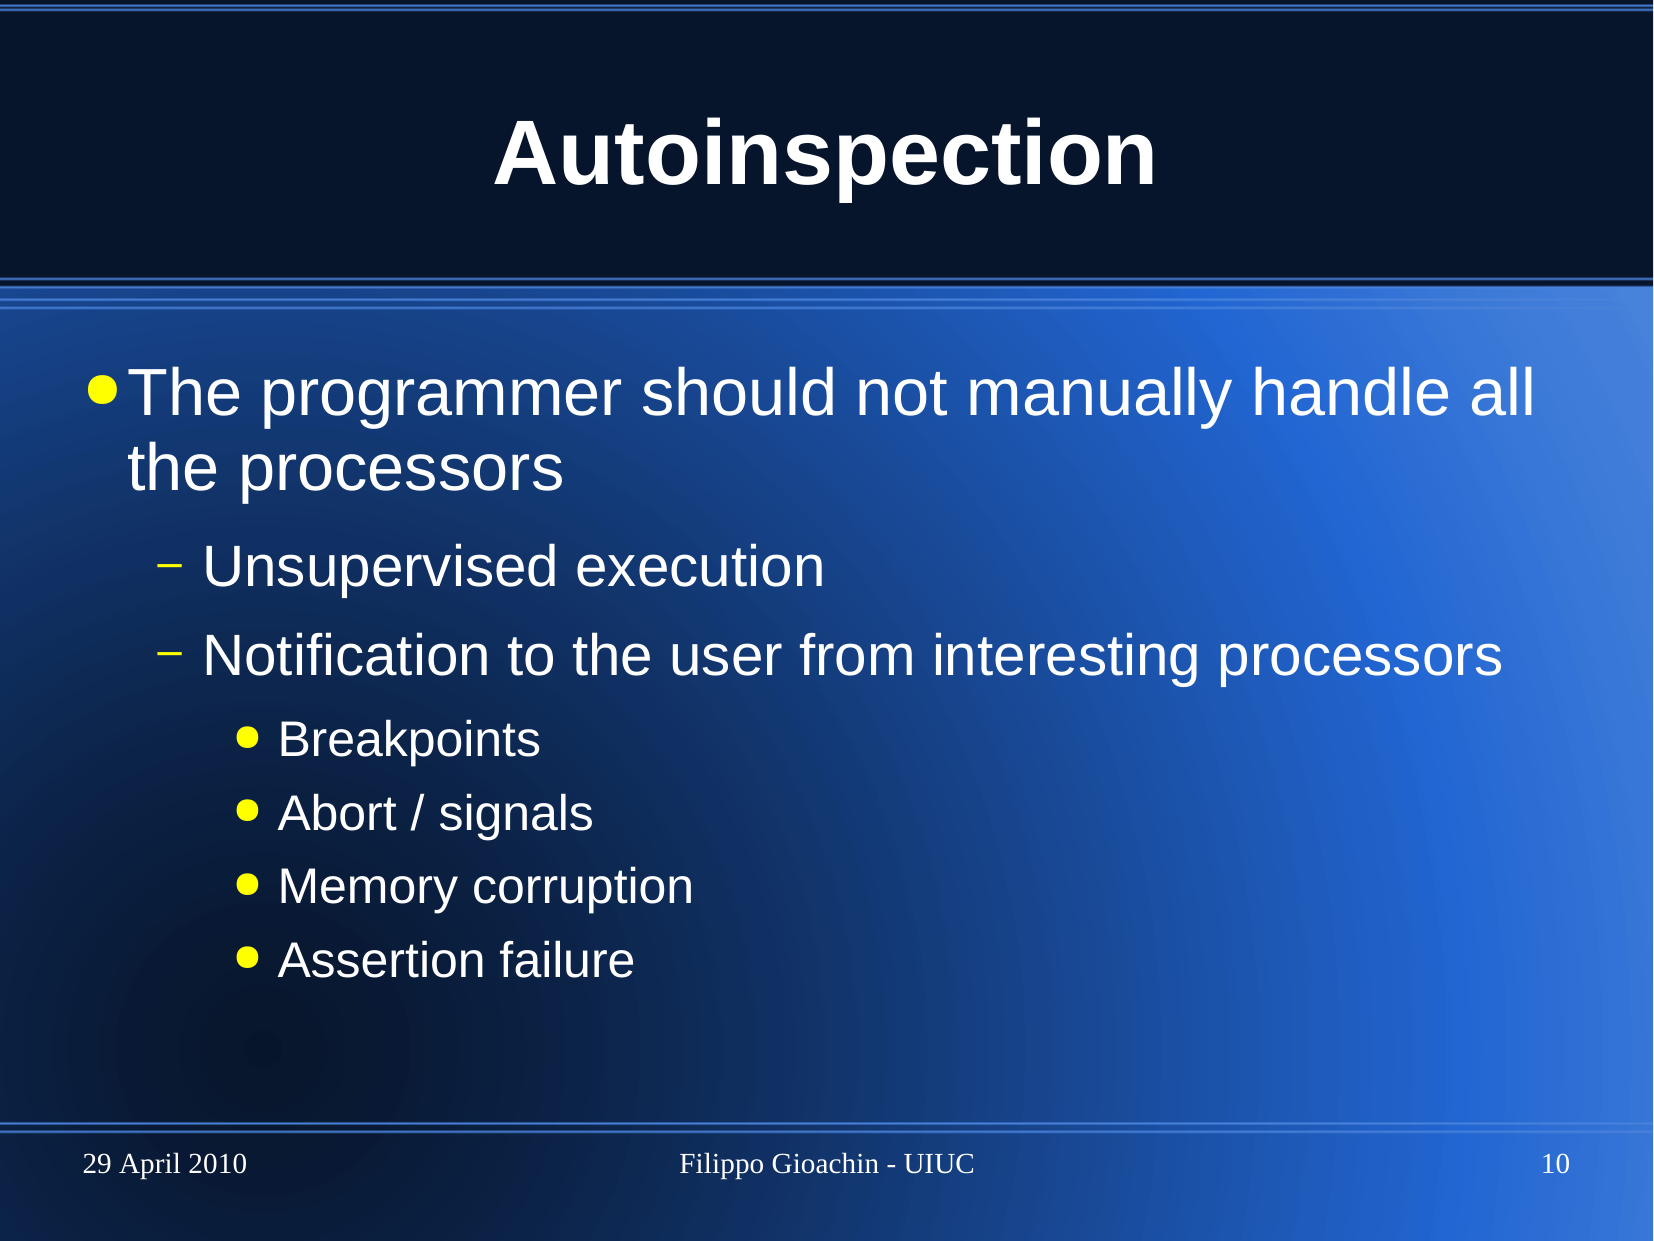

# Autoinspection
The programmer should not manually handle all the processors
Unsupervised execution
Notification to the user from interesting processors
Breakpoints
Abort / signals
Memory corruption
Assertion failure
29 April 2010
Filippo Gioachin - UIUC
10